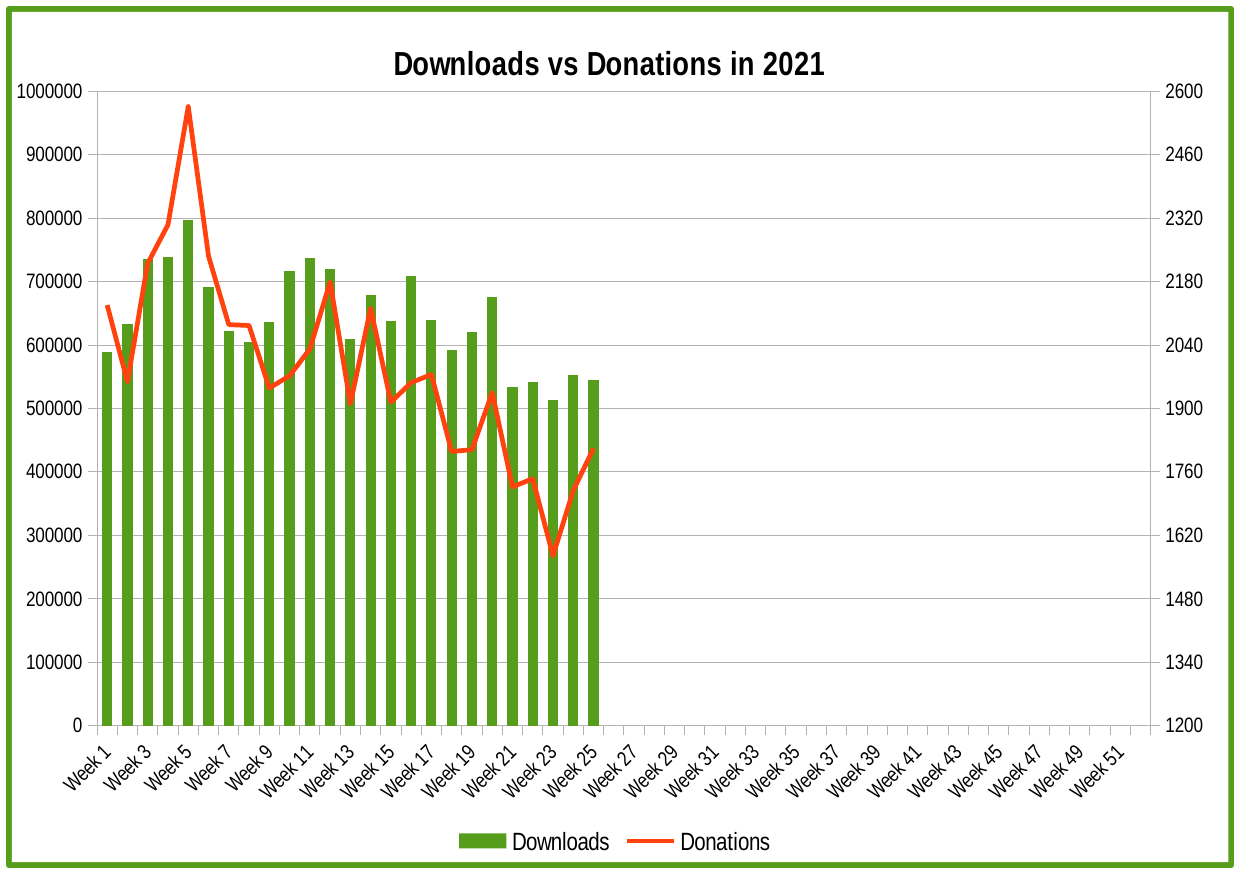

### Chart: Downloads vs Donations in 2021
| Category | Downloads | Donations |
|---|---|---|
| Week 1 | 588605.0 | 2128.0 |
| Week 2 | 633674.0 | 1959.0 |
| Week 3 | 735351.0 | 2220.0 |
| Week 4 | 739033.0 | 2305.0 |
| Week 5 | 797012.0 | 2566.0 |
| Week 6 | 690636.0 | 2236.0 |
| Week 7 | 621594.0 | 2085.0 |
| Week 8 | 604878.0 | 2083.0 |
| Week 9 | 636427.0 | 1945.0 |
| Week 10 | 717058.0 | 1972.0 |
| Week 11 | 737014.0 | 2031.0 |
| Week 12 | 720061.0 | 2179.0 |
| Week 13 | 609859.0 | 1910.0 |
| Week 14 | 678297.0 | 2121.0 |
| Week 15 | 637934.0 | 1914.0 |
| Week 16 | 708685.0 | 1957.0 |
| Week 17 | 639089.0 | 1975.0 |
| Week 18 | 592488.0 | 1805.0 |
| Week 19 | 620548.0 | 1809.0 |
| Week 20 | 676073.0 | 1935.0 |
| Week 21 | 533167.0 | 1727.0 |
| Week 22 | 541422.0 | 1745.0 |
| Week 23 | 512780.0 | 1575.0 |
| Week 24 | 552957.0 | 1719.0 |
| Week 25 | 545387.0 | 1812.0 |
| Week 26 | None | None |
| Week 27 | None | None |
| Week 28 | None | None |
| Week 29 | None | None |
| Week 30 | None | None |
| Week 31 | None | None |
| Week 32 | None | None |
| Week 33 | None | None |
| Week 34 | None | None |
| Week 35 | None | None |
| Week 36 | None | None |
| Week 37 | None | None |
| Week 38 | None | None |
| Week 39 | None | None |
| Week 40 | None | None |
| Week 41 | None | None |
| Week 42 | None | None |
| Week 43 | None | None |
| Week 44 | None | None |
| Week 45 | None | None |
| Week 46 | None | None |
| Week 47 | None | None |
| Week 48 | None | None |
| Week 49 | None | None |
| Week 50 | None | None |
| Week 51 | None | None |
| Week 52 | None | None |